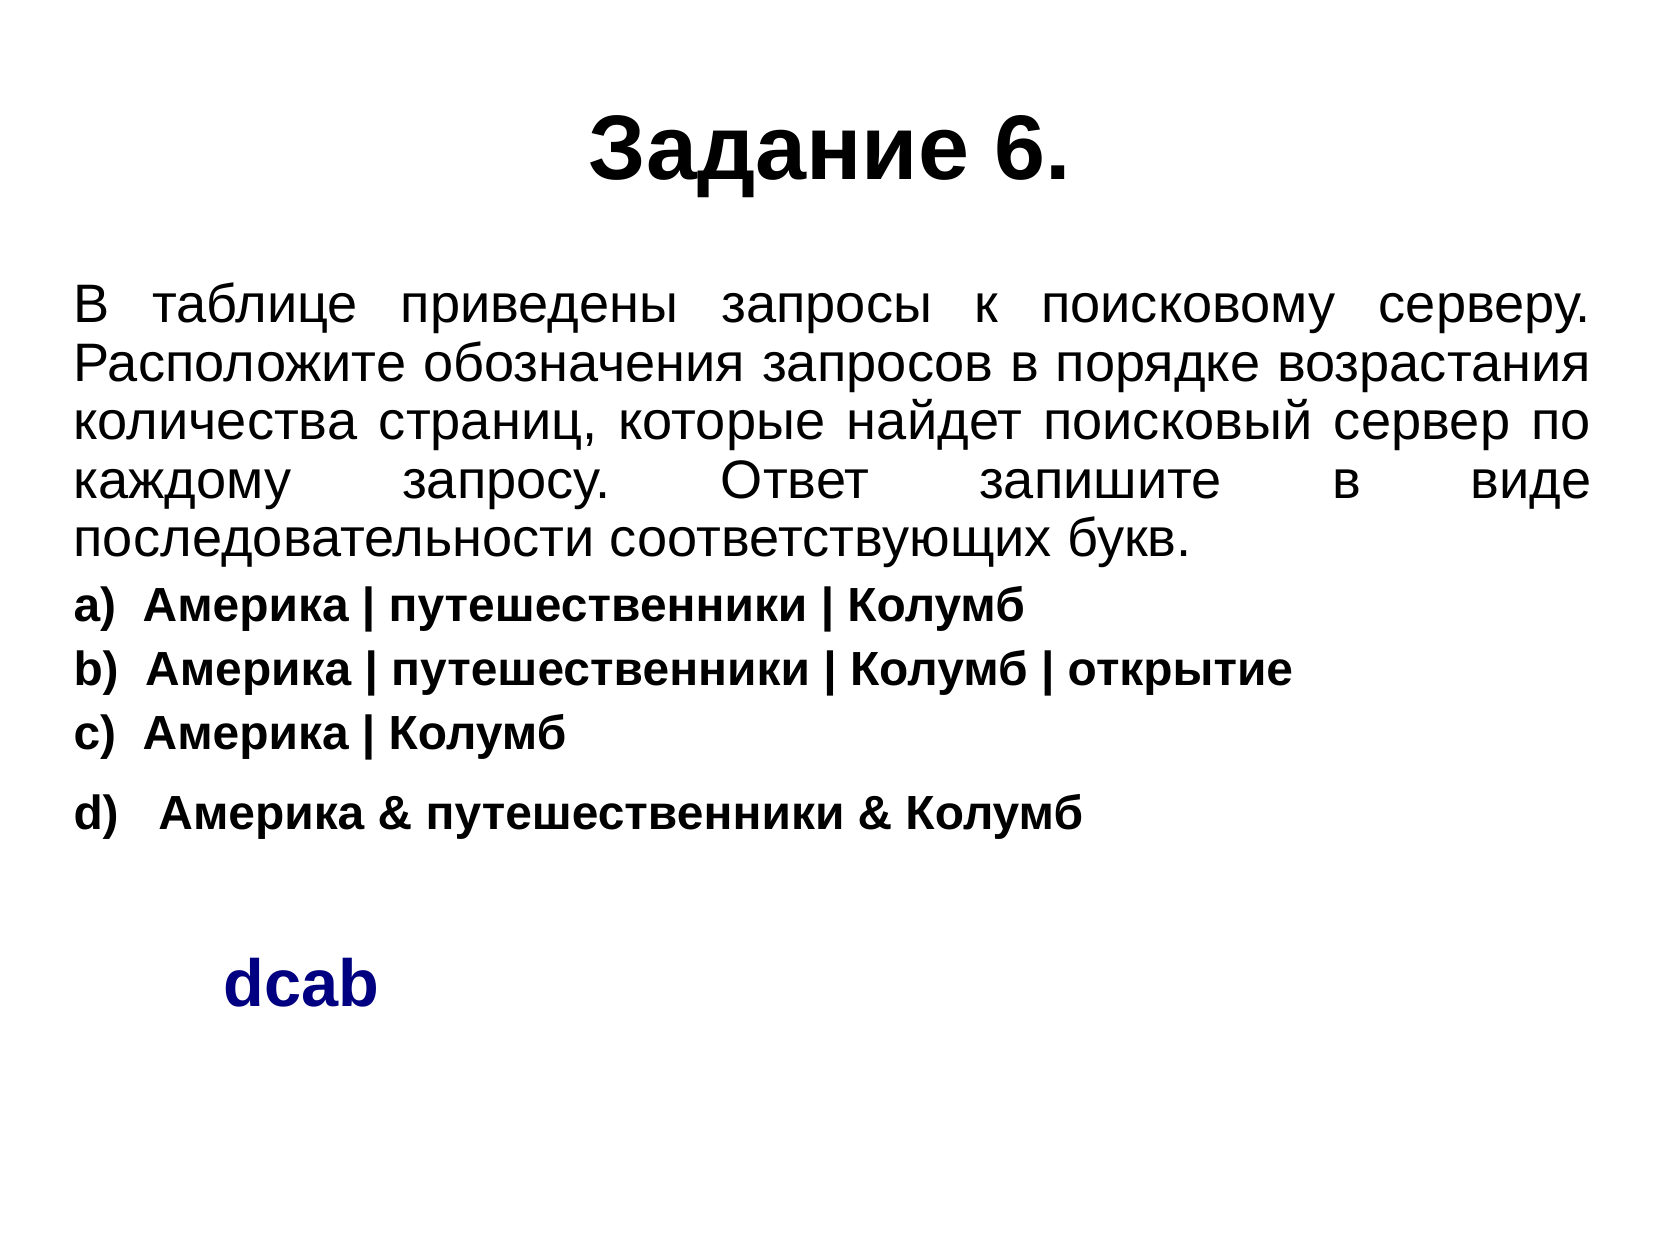

# Задание 6.
В таблице приведены запросы к поисковому серверу. Расположите обозначения запросов в порядке возрастания количества страниц, которые найдет поисковый сервер по каждому запросу. Ответ запишите в виде последовательности соответствующих букв.
a) Америка | путешественники | Колумб
b) Америка | путешественники | Колумб | открытие
c) Америка | Колумб
d) Америка & путешественники & Колумб
	dcab